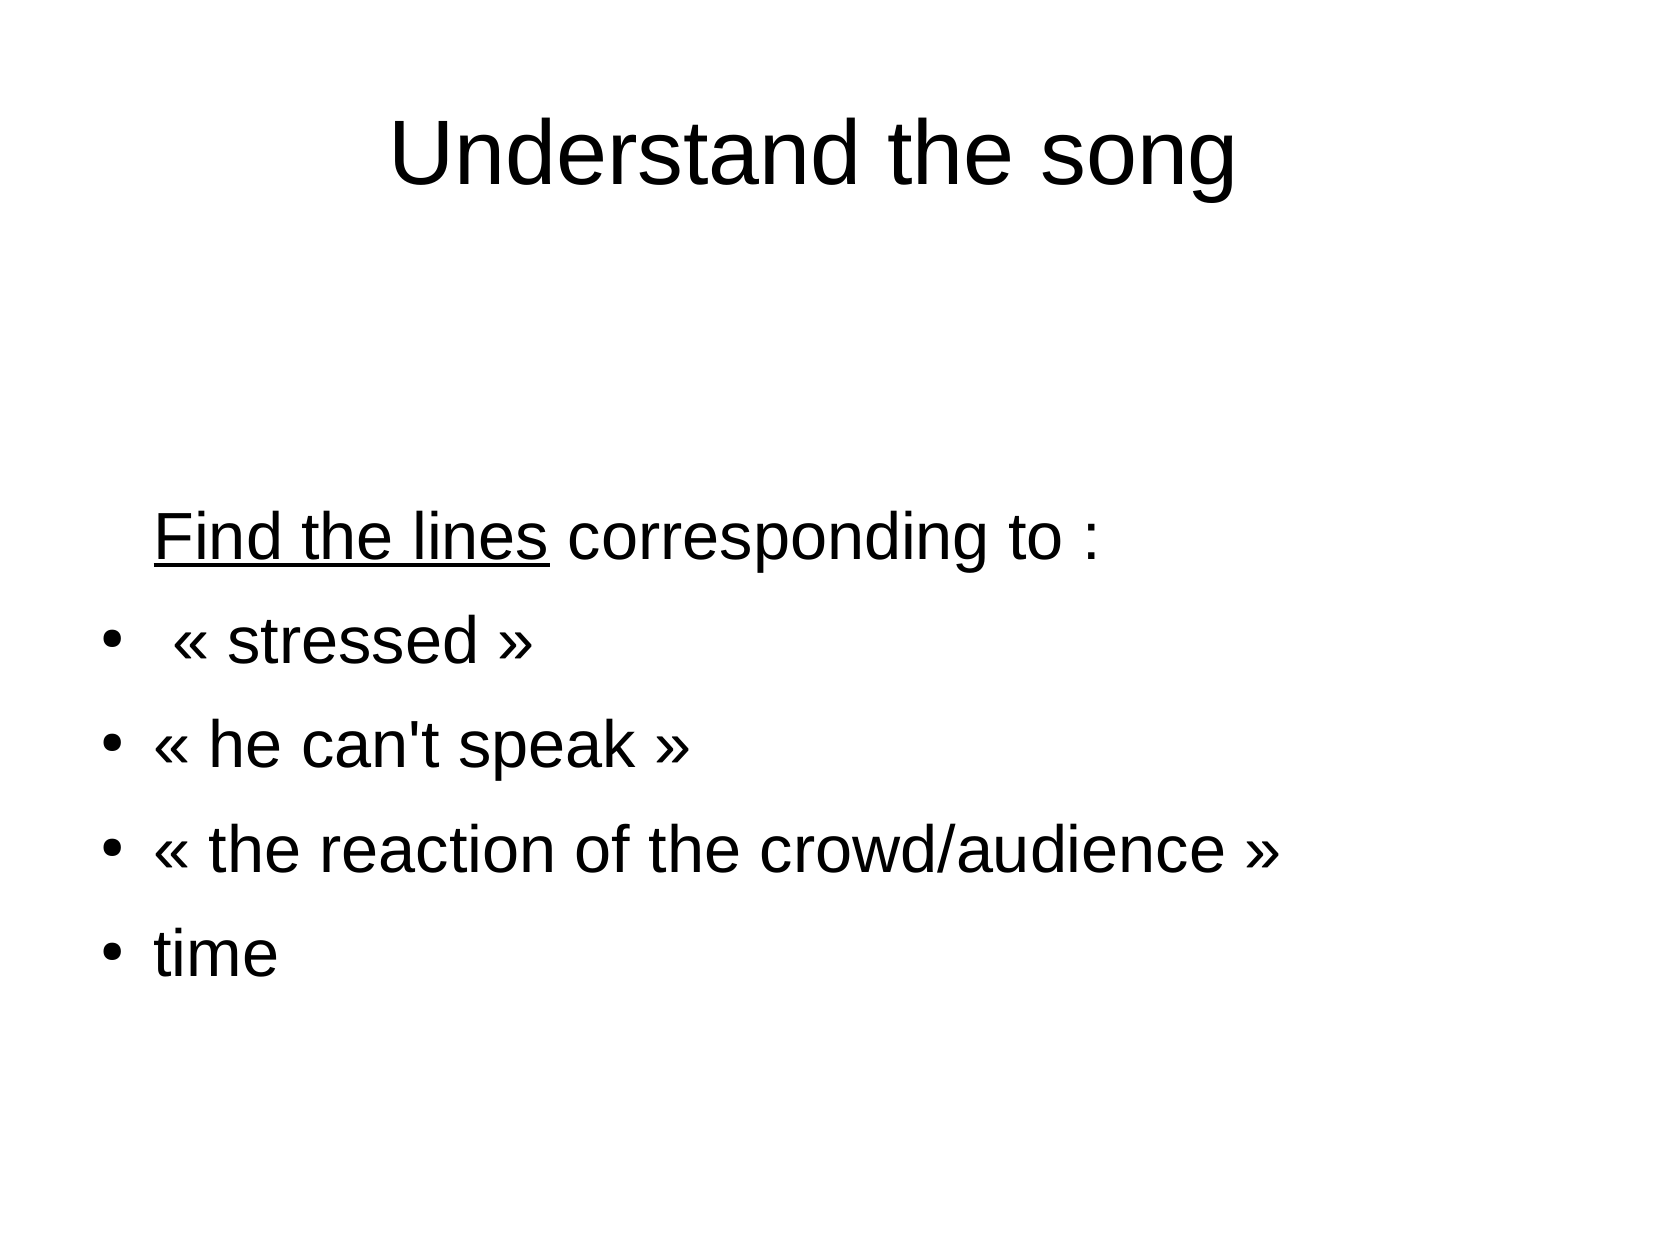

# Understand the song
Find the lines corresponding to :
 « stressed »
« he can't speak »
« the reaction of the crowd/audience »
time